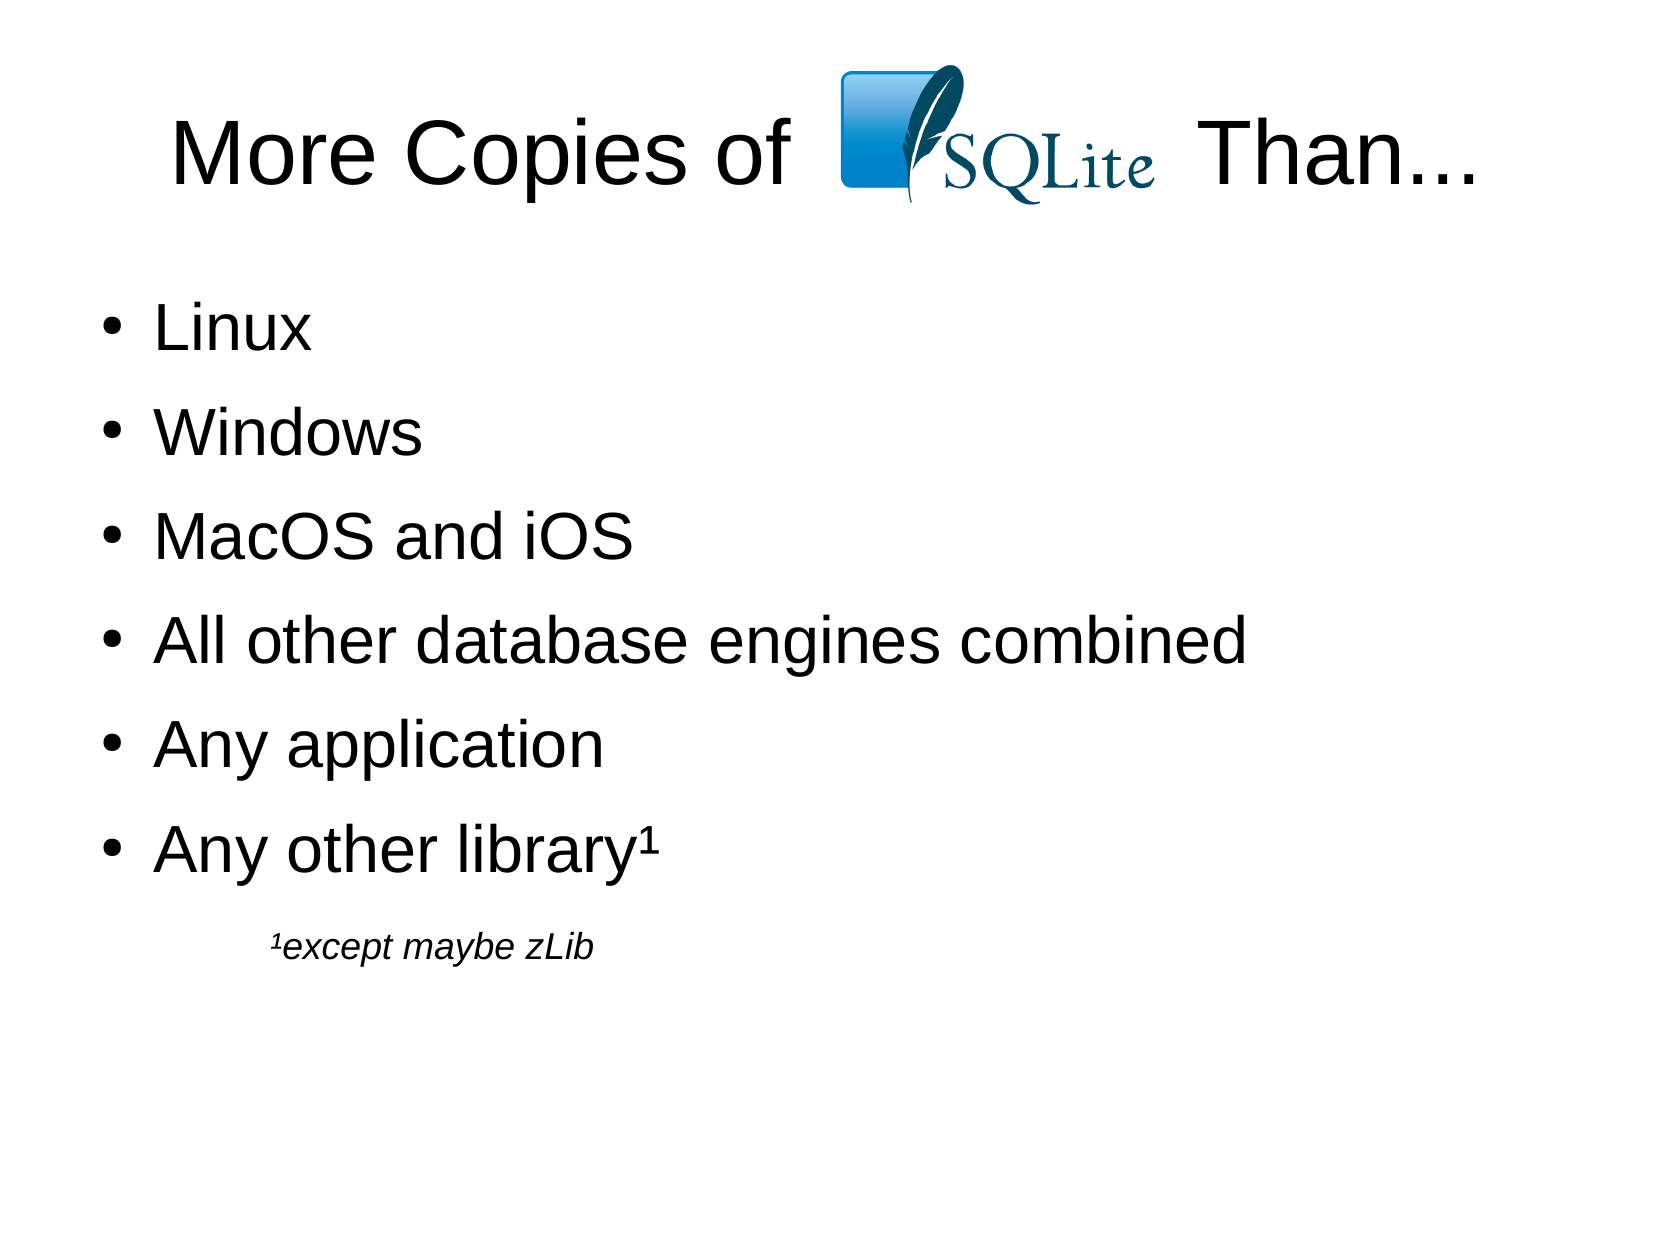

# More Copies of Than...
Linux
Windows
MacOS and iOS
All other database engines combined
Any application
Any other library¹
¹except maybe zLib